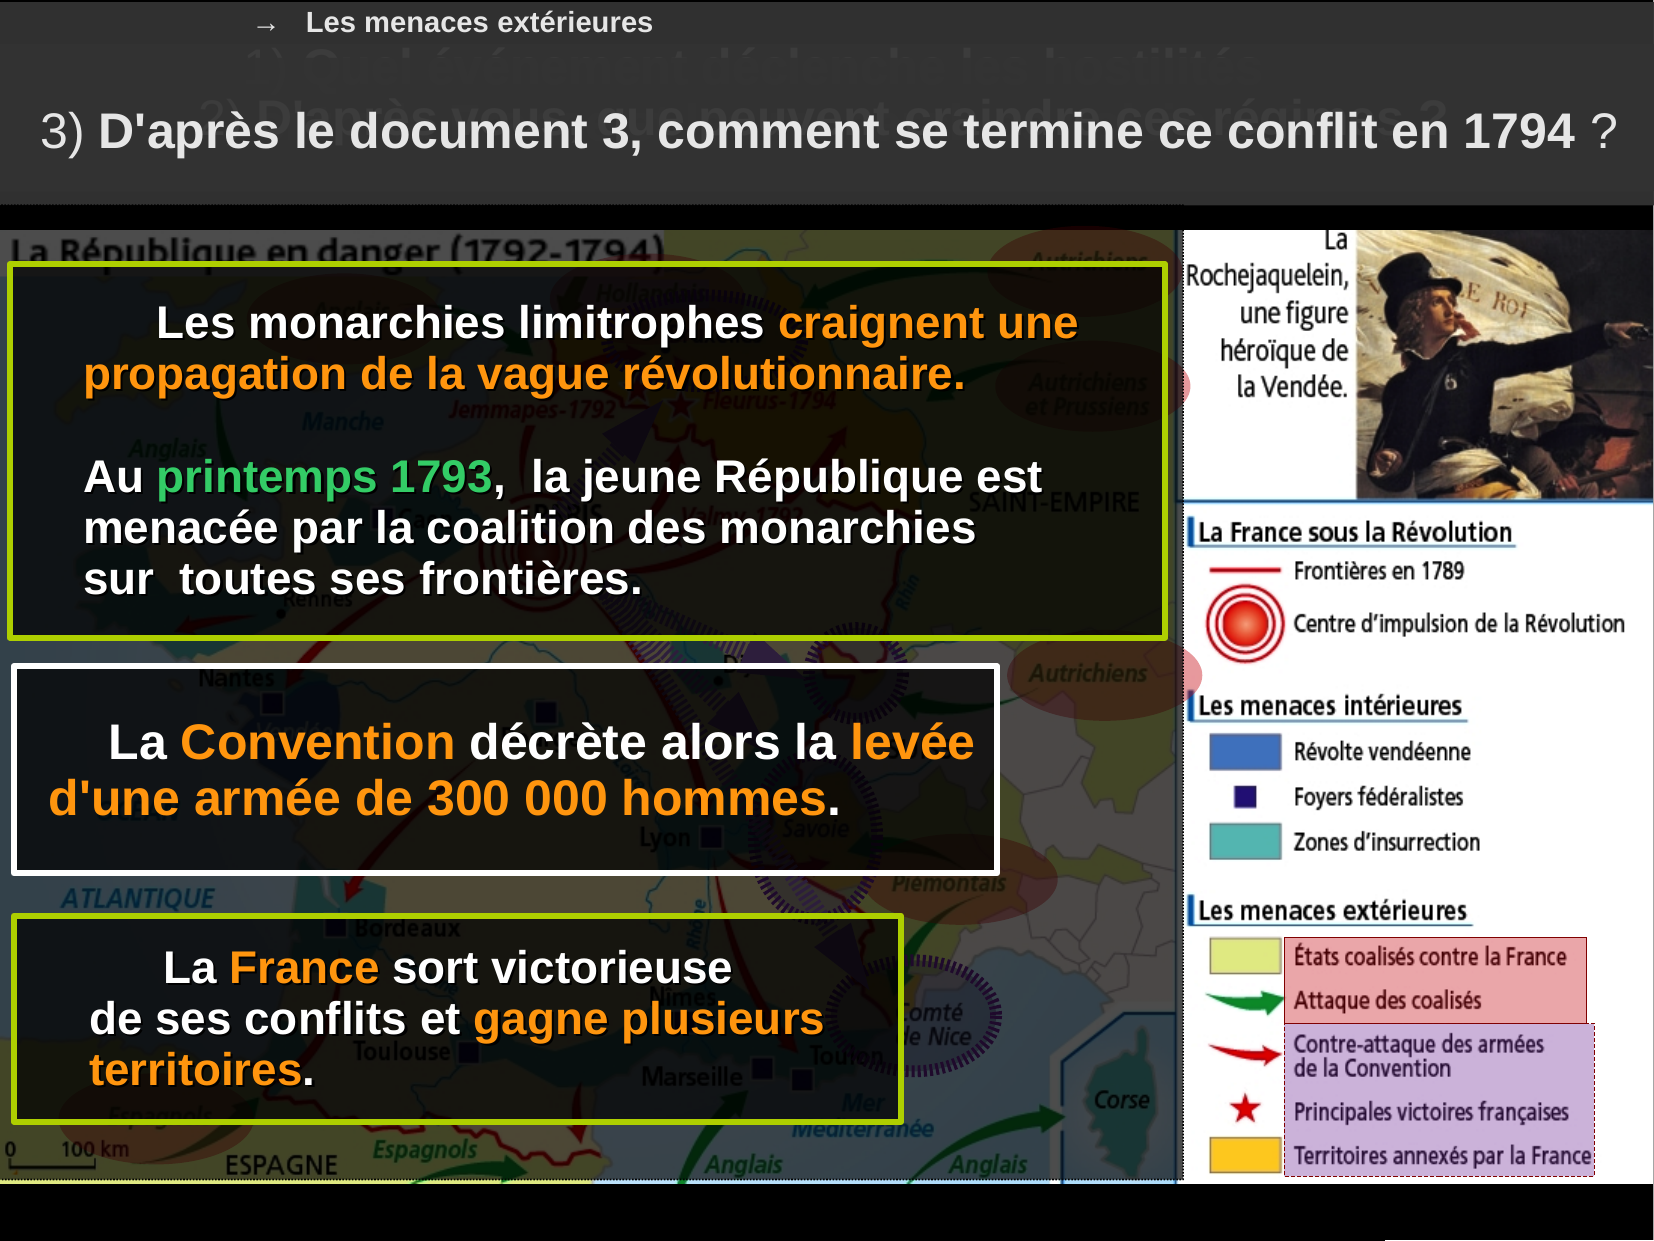

→ Les menaces extérieures
1) Quel événement déclenche les hostilités
 entre la France et les monarchies voisines ? (docs 1 et 3)
2) D'après vous, que peuvent craindre ces régimes ?
3) D'après le document 3, comment se termine ce conflit en 1794 ?
	Les monarchies limitrophes craignent une
propagation de la vague révolutionnaire.
Au printemps 1793, la jeune République est
menacée par la coalition des monarchies
sur toutes ses frontières.
	La Convention décrète alors la levée
 d'une armée de 300 000 hommes.
	La France sort victorieuse
de ses conflits et gagne plusieurs
territoires.